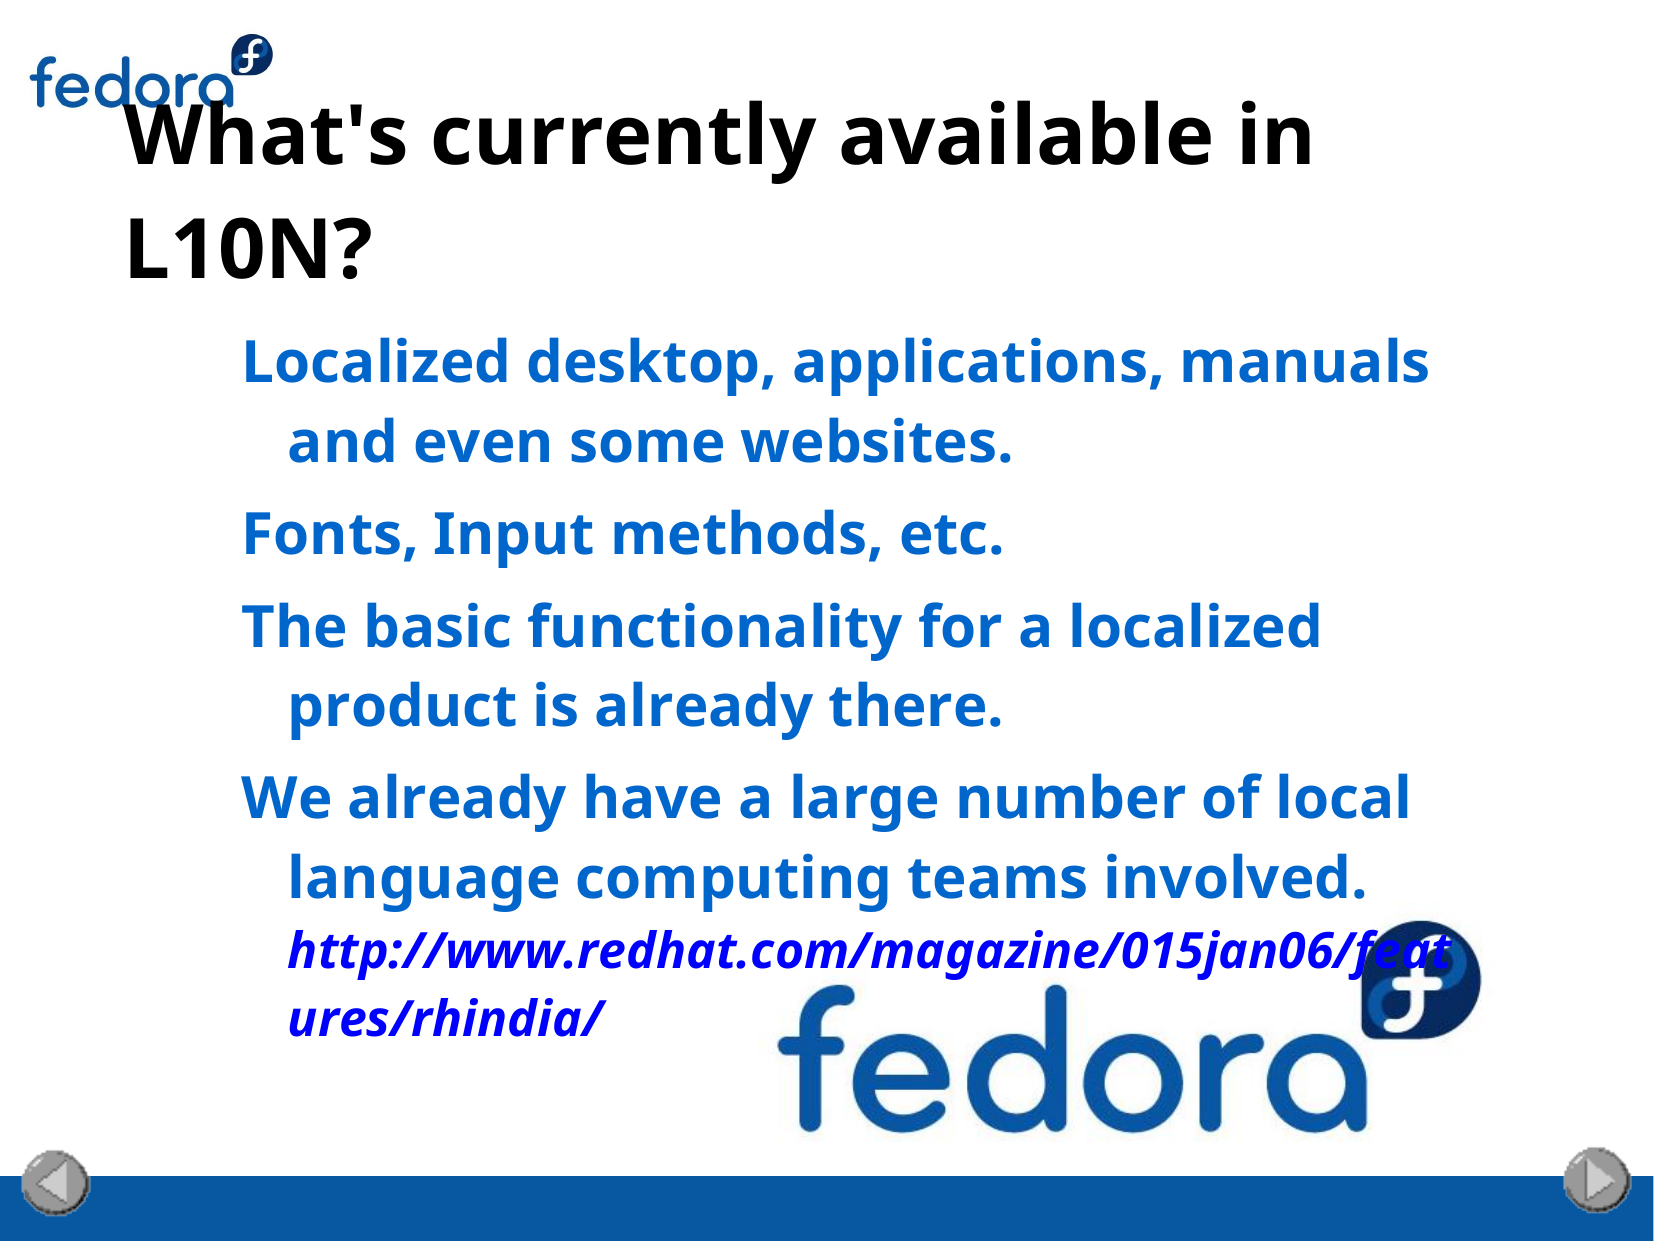

# What's currently available in L10N?
Localized desktop, applications, manuals and even some websites.
Fonts, Input methods, etc.
The basic functionality for a localized product is already there.
We already have a large number of local language computing teams involved. http://www.redhat.com/magazine/015jan06/features/rhindia/